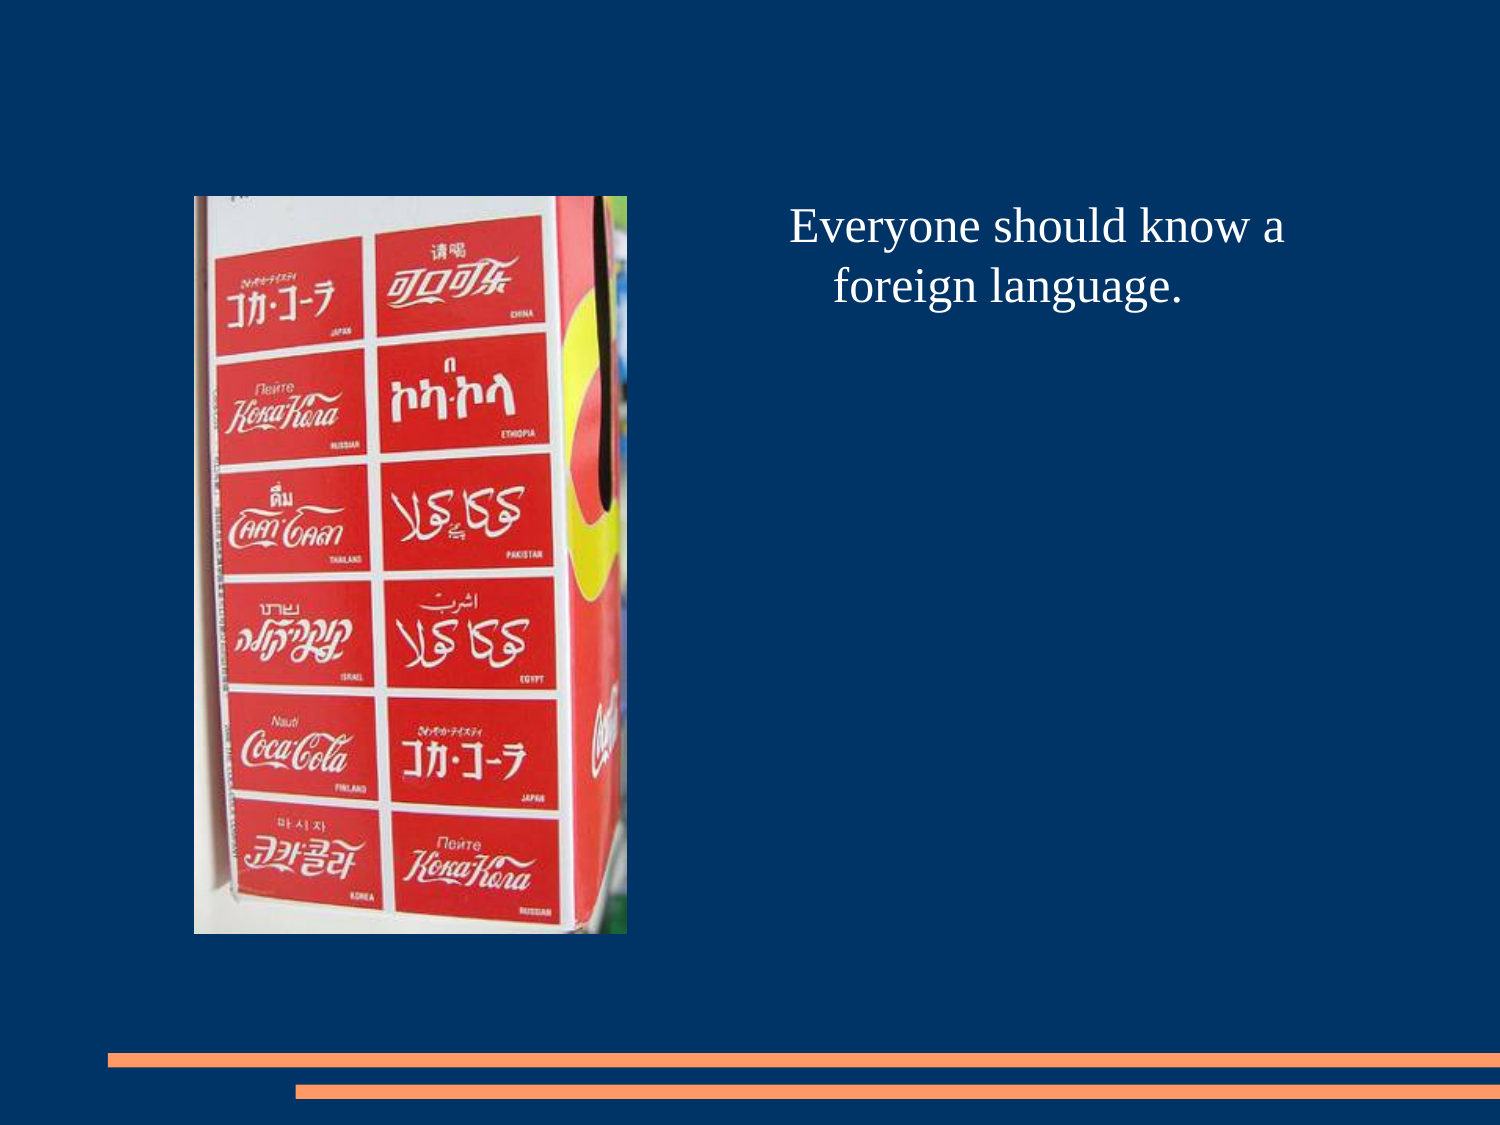

# Everyone should know a foreign language.